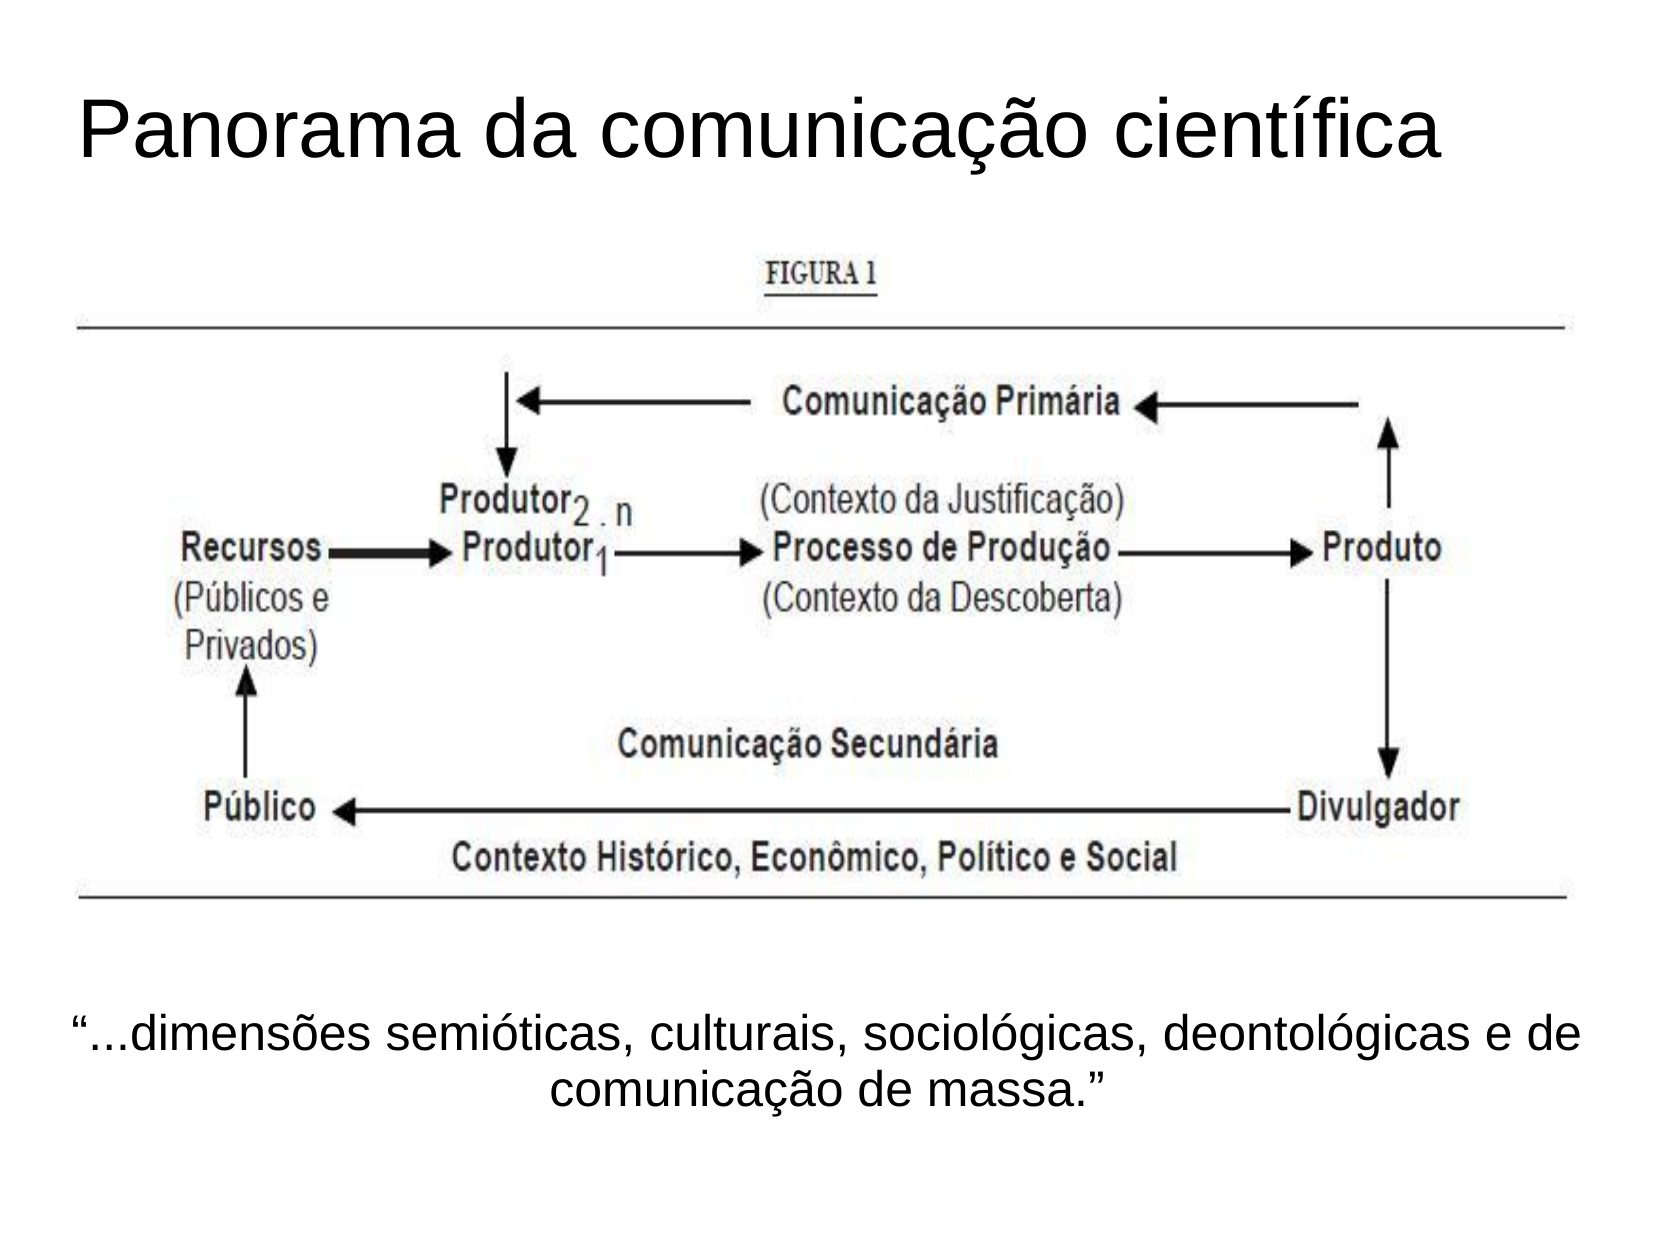

# Panorama da comunicação científica
“...dimensões semióticas, culturais, sociológicas, deontológicas e de
comunicação de massa.”